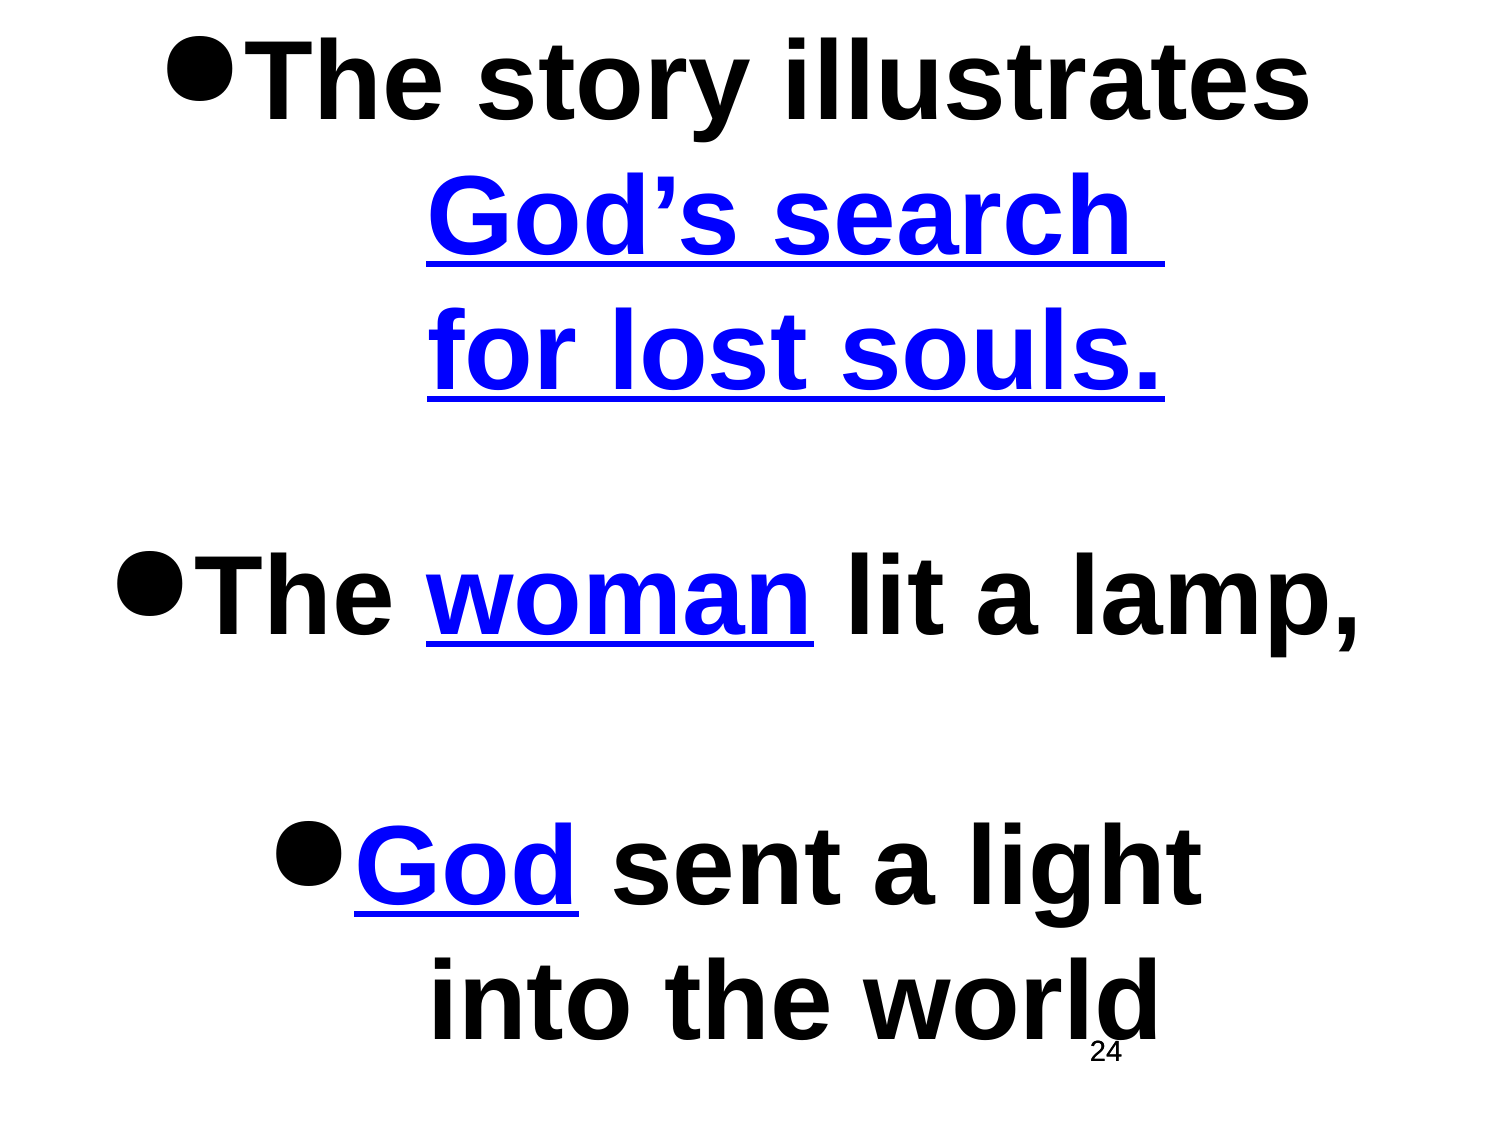

The story illustrates
God’s search
for lost souls.
The woman lit a lamp,
God sent a light
into the world
24